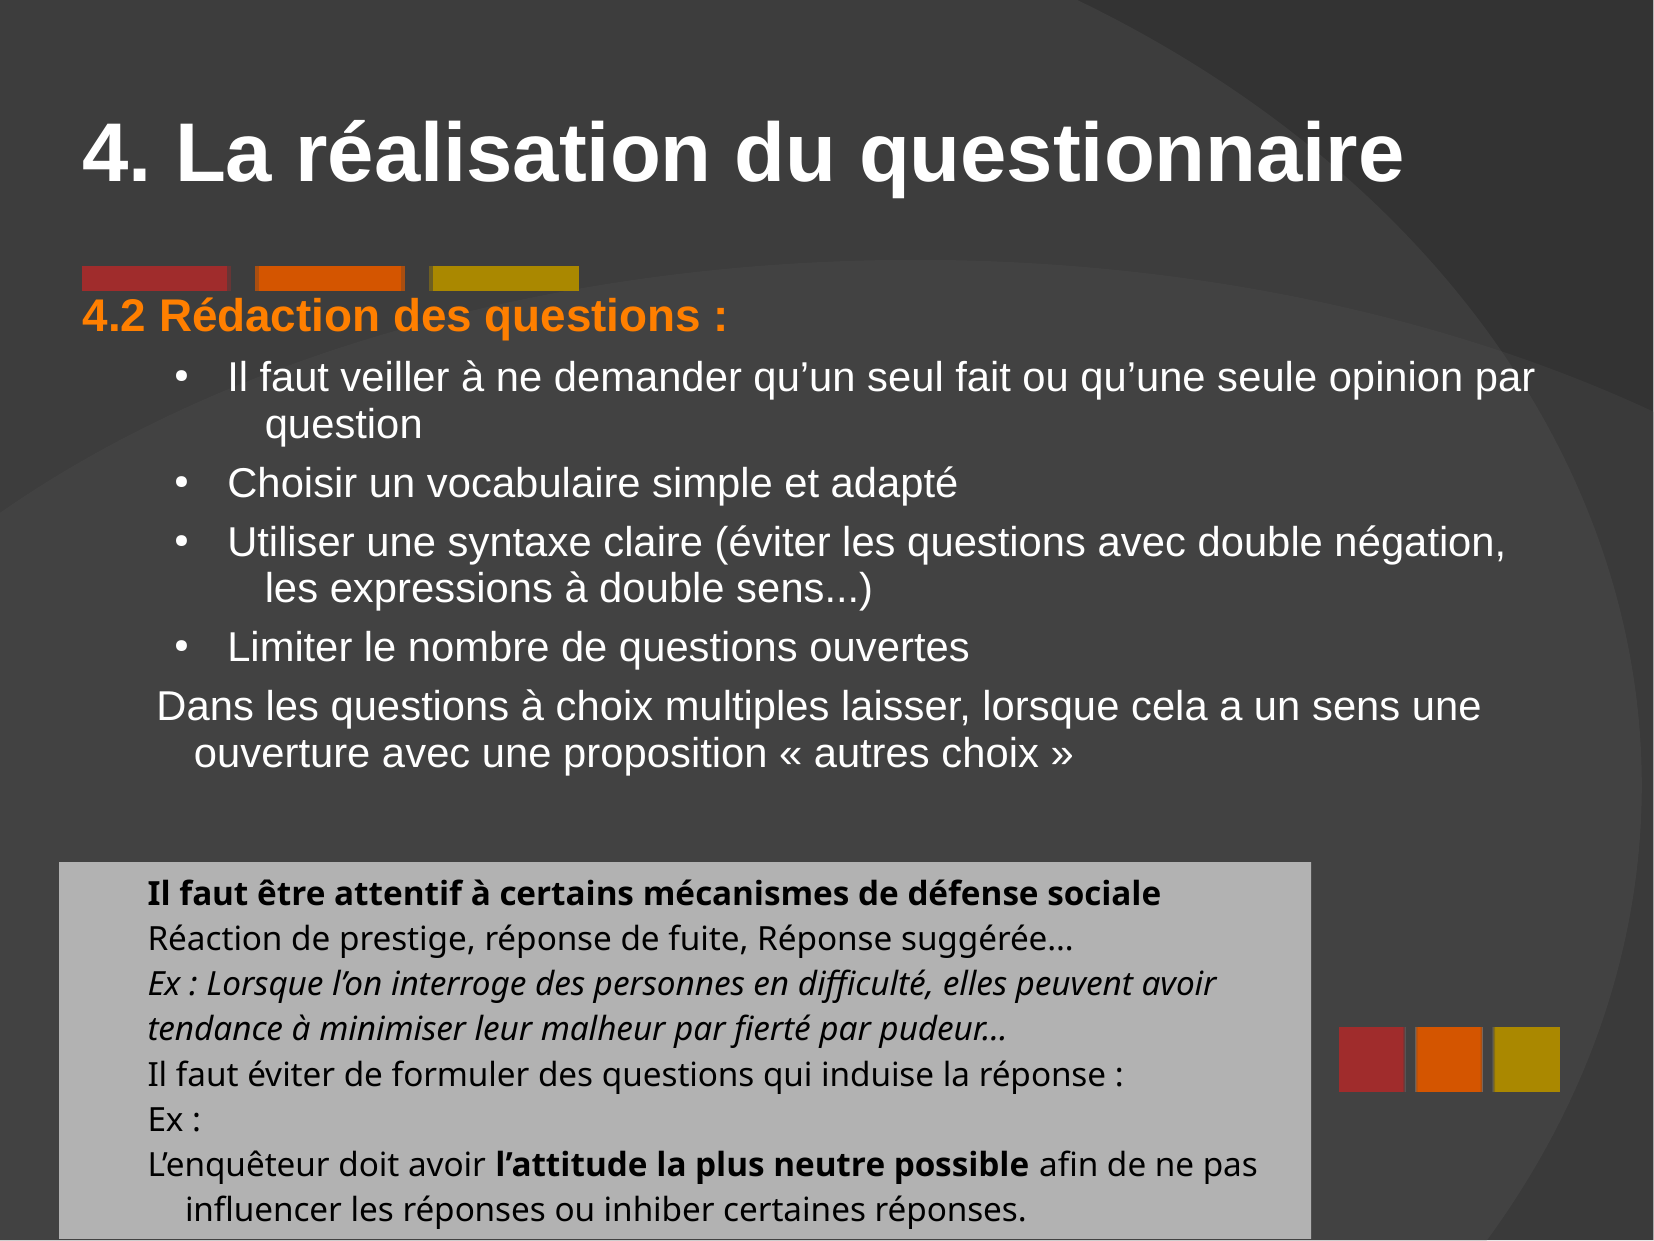

# 4. La réalisation du questionnaire
4.2 Rédaction des questions :
Il faut veiller à ne demander qu’un seul fait ou qu’une seule opinion par question
Choisir un vocabulaire simple et adapté
Utiliser une syntaxe claire (éviter les questions avec double négation, les expressions à double sens...)
Limiter le nombre de questions ouvertes
Dans les questions à choix multiples laisser, lorsque cela a un sens une ouverture avec une proposition « autres choix »
Il faut être attentif à certains mécanismes de défense sociale
Réaction de prestige, réponse de fuite, Réponse suggérée…
Ex : Lorsque l’on interroge des personnes en difficulté, elles peuvent avoir tendance à minimiser leur malheur par fierté par pudeur…
Il faut éviter de formuler des questions qui induise la réponse :
Ex :
L’enquêteur doit avoir l’attitude la plus neutre possible afin de ne pas influencer les réponses ou inhiber certaines réponses.